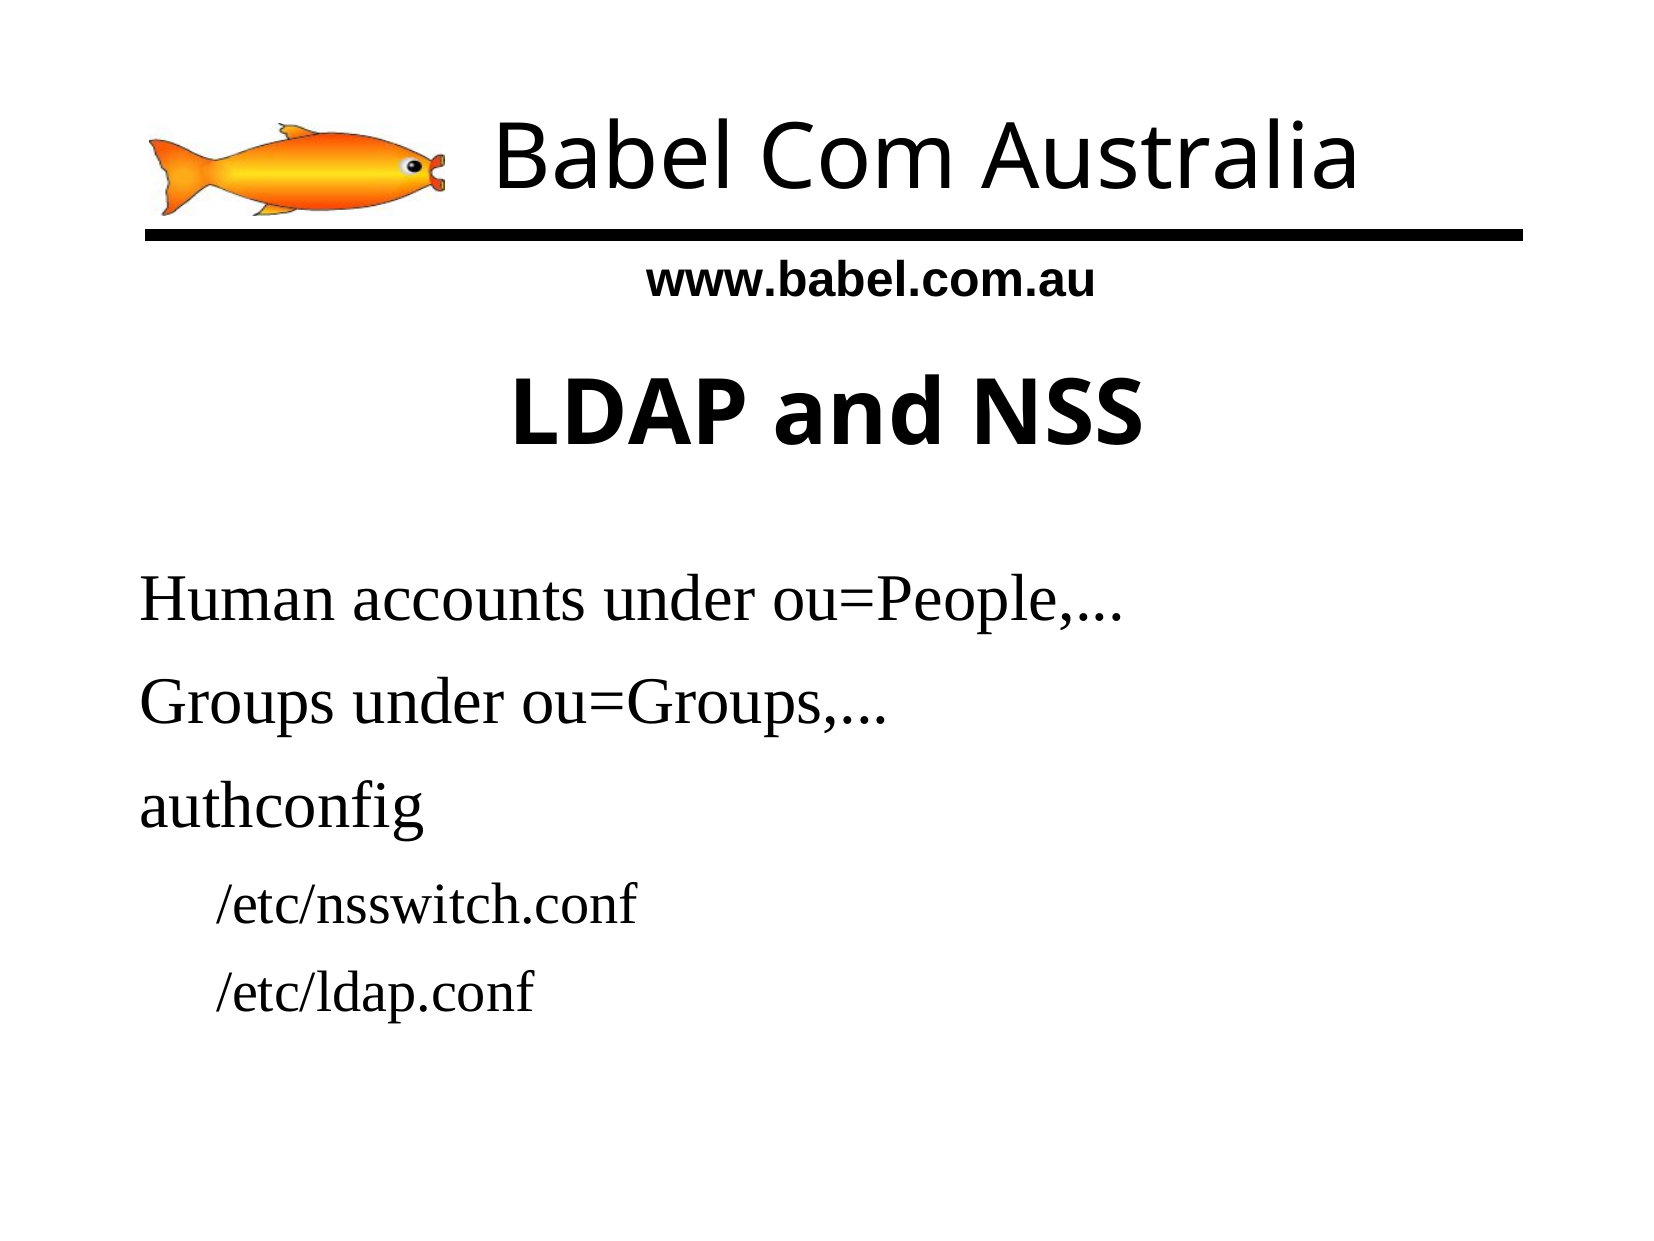

# LDAP and NSS
Human accounts under ou=People,...
Groups under ou=Groups,...
authconfig
/etc/nsswitch.conf
/etc/ldap.conf